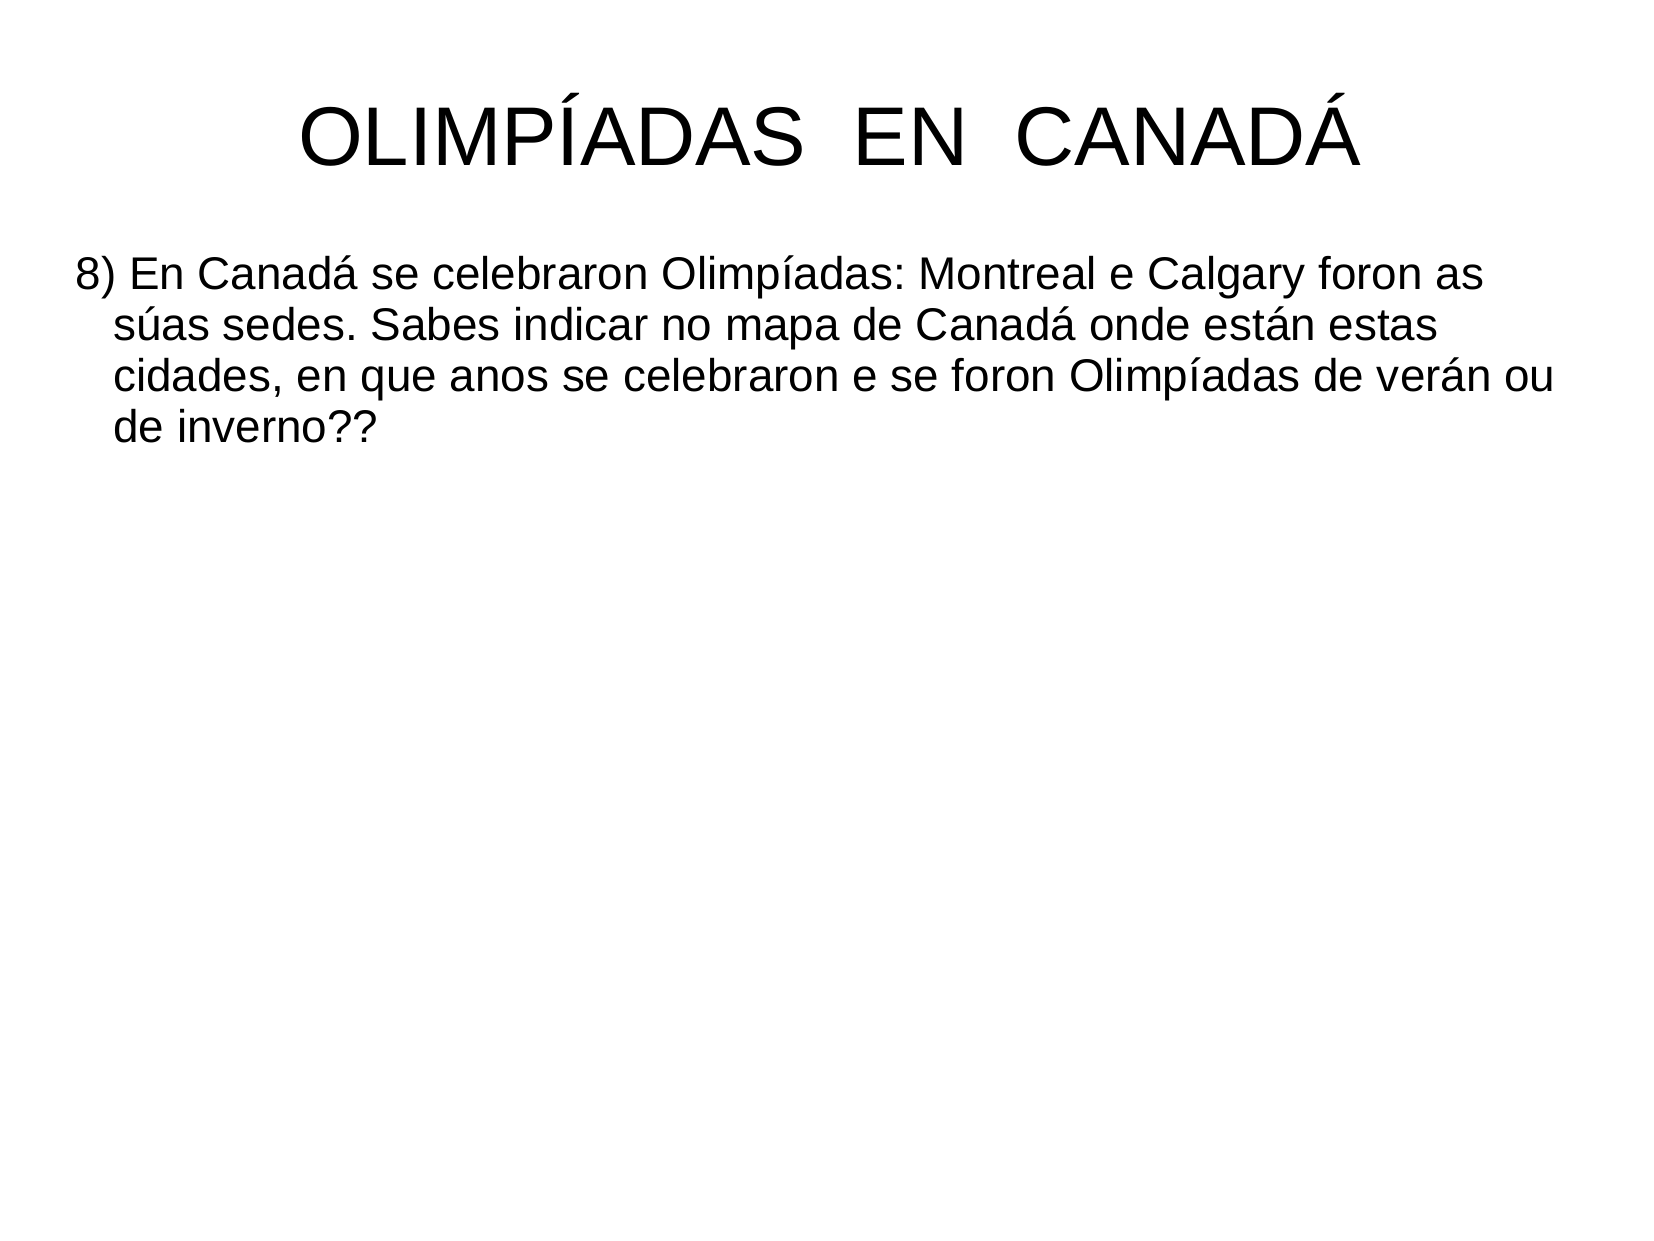

OLIMPÍADAS EN CANADÁ
8) En Canadá se celebraron Olimpíadas: Montreal e Calgary foron as súas sedes. Sabes indicar no mapa de Canadá onde están estas cidades, en que anos se celebraron e se foron Olimpíadas de verán ou de inverno??